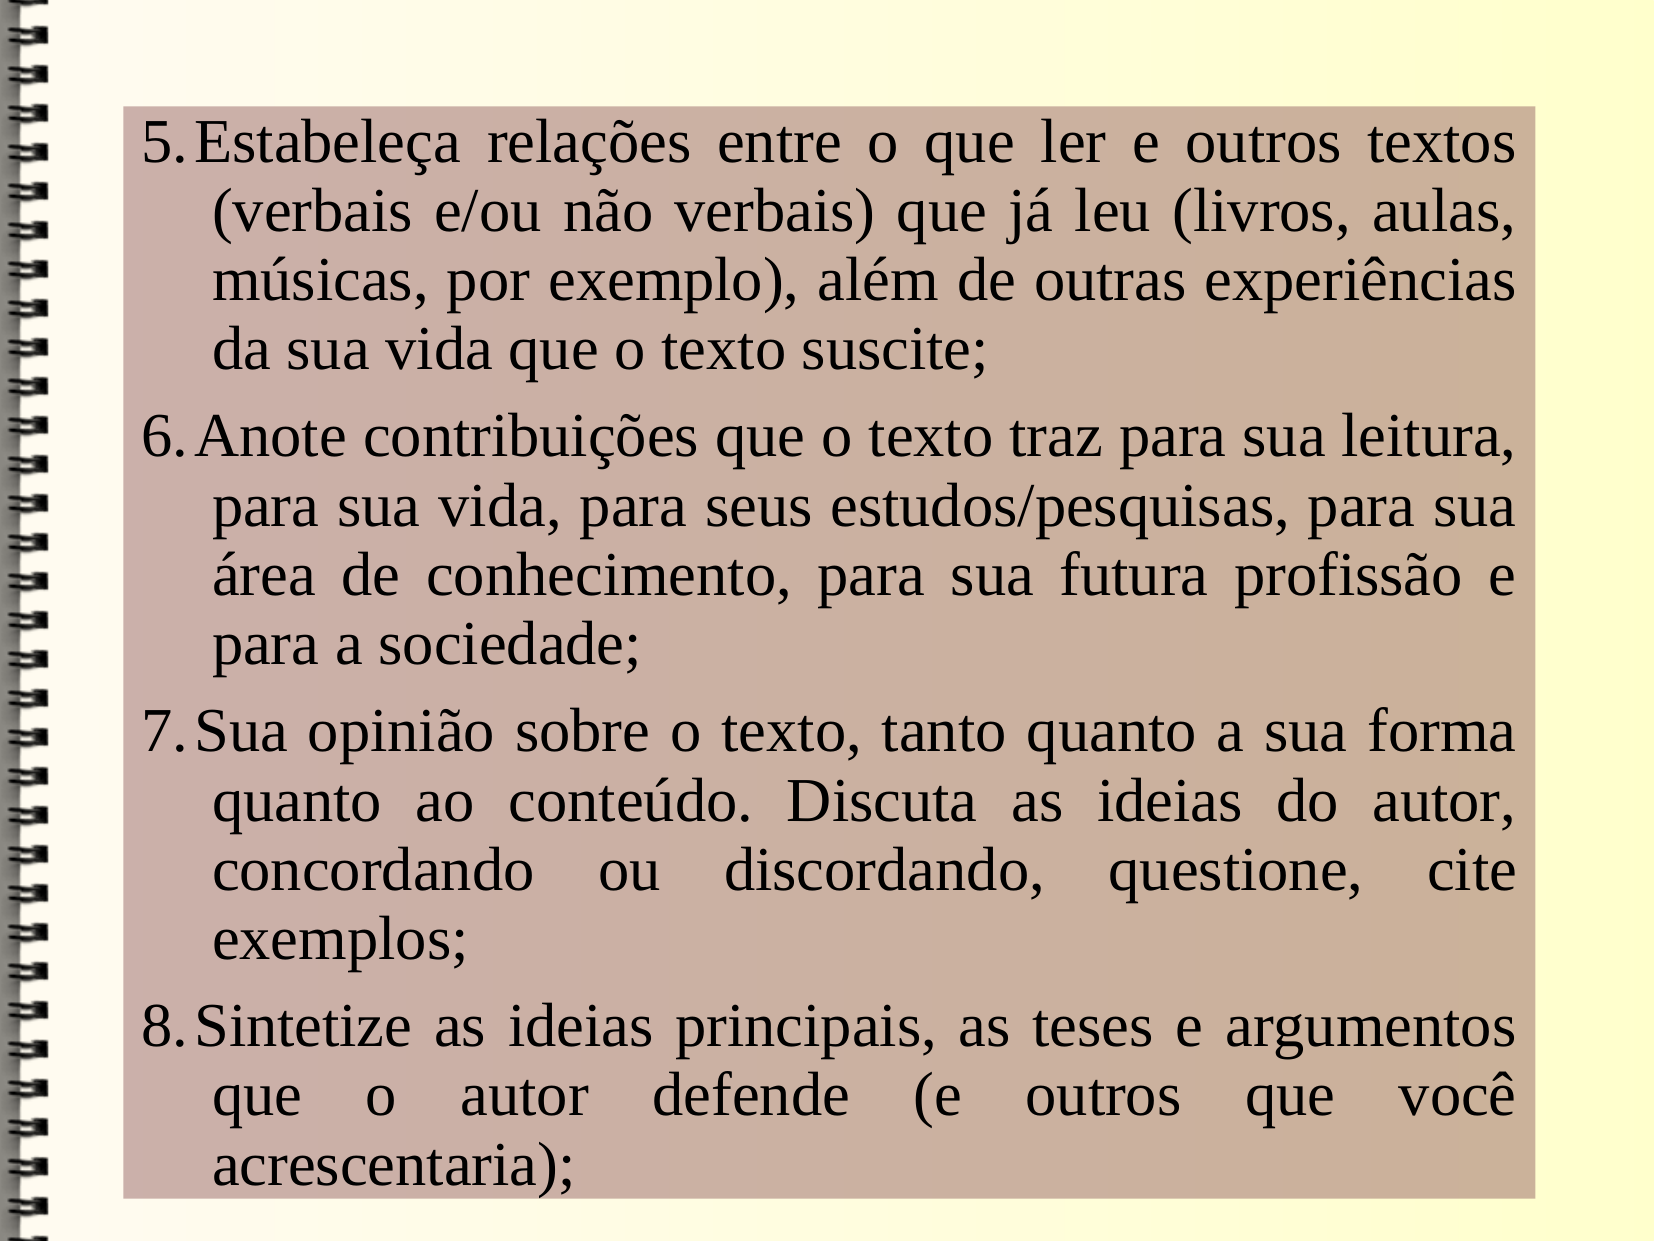

# Estabeleça relações entre o que ler e outros textos (verbais e/ou não verbais) que já leu (livros, aulas, músicas, por exemplo), além de outras experiências da sua vida que o texto suscite;
Anote contribuições que o texto traz para sua leitura, para sua vida, para seus estudos/pesquisas, para sua área de conhecimento, para sua futura profissão e para a sociedade;
Sua opinião sobre o texto, tanto quanto a sua forma quanto ao conteúdo. Discuta as ideias do autor, concordando ou discordando, questione, cite exemplos;
Sintetize as ideias principais, as teses e argumentos que o autor defende (e outros que você acrescentaria);